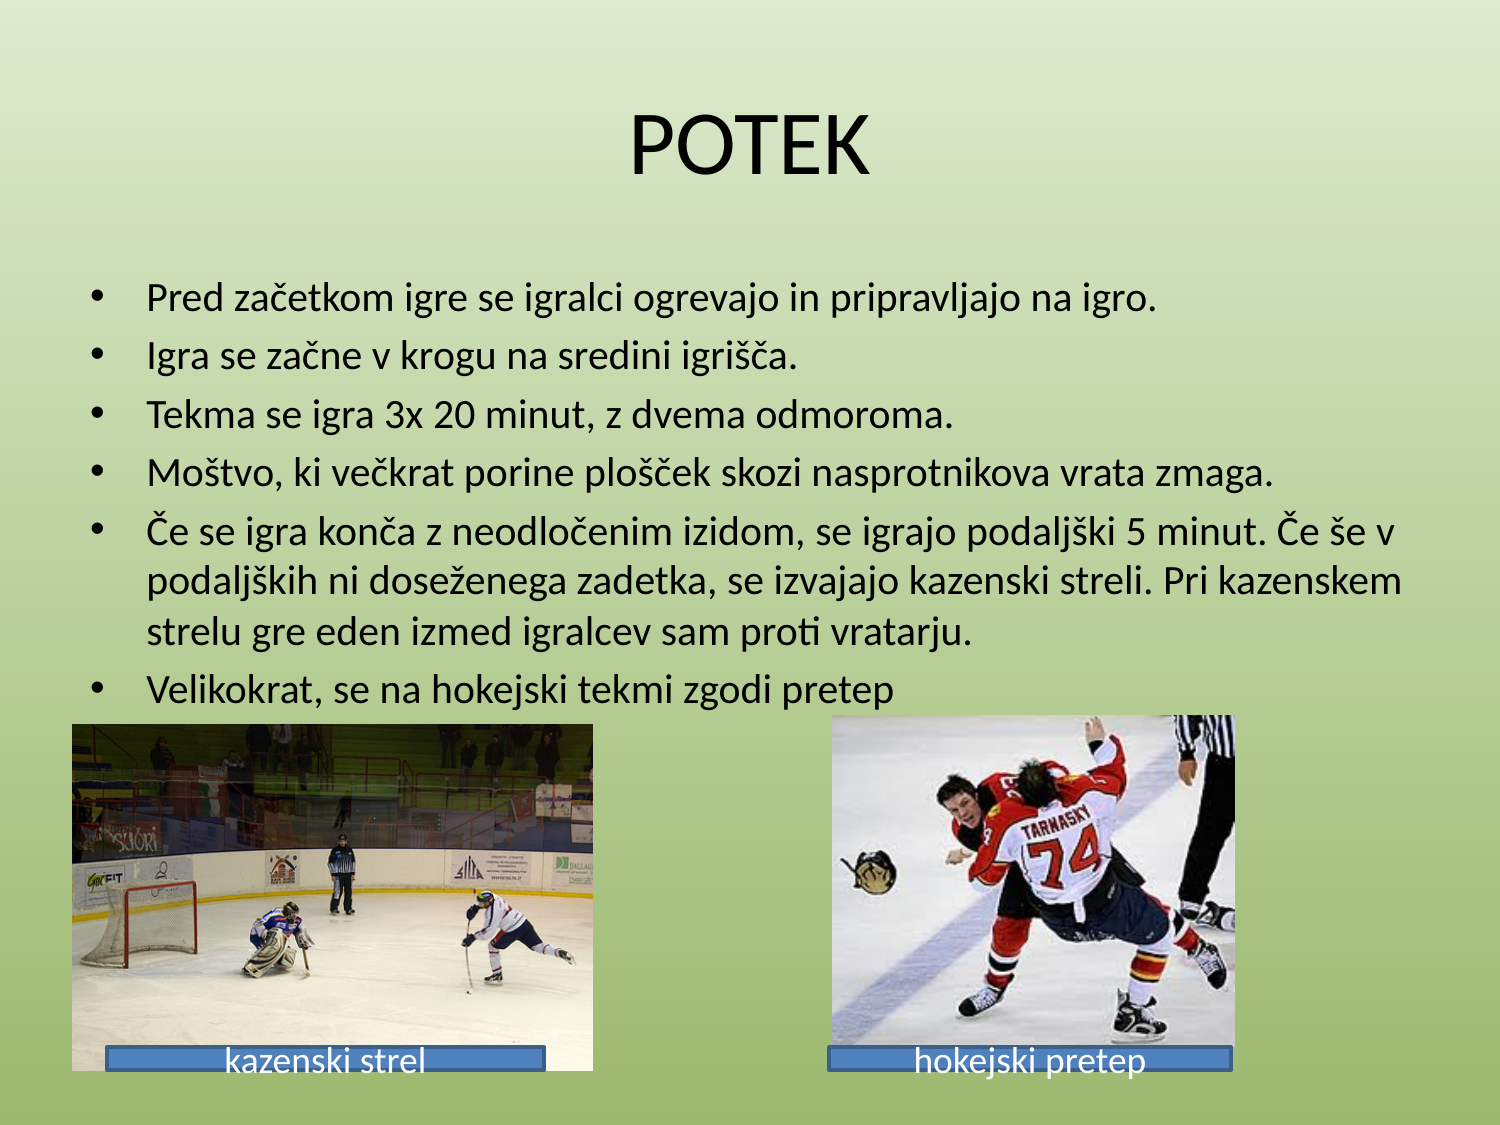

# POTEK
Pred začetkom igre se igralci ogrevajo in pripravljajo na igro.
Igra se začne v krogu na sredini igrišča.
Tekma se igra 3x 20 minut, z dvema odmoroma.
Moštvo, ki večkrat porine plošček skozi nasprotnikova vrata zmaga.
Če se igra konča z neodločenim izidom, se igrajo podaljški 5 minut. Če še v podaljških ni doseženega zadetka, se izvajajo kazenski streli. Pri kazenskem strelu gre eden izmed igralcev sam proti vratarju.
Velikokrat, se na hokejski tekmi zgodi pretep
kazenski strel
hokejski pretep